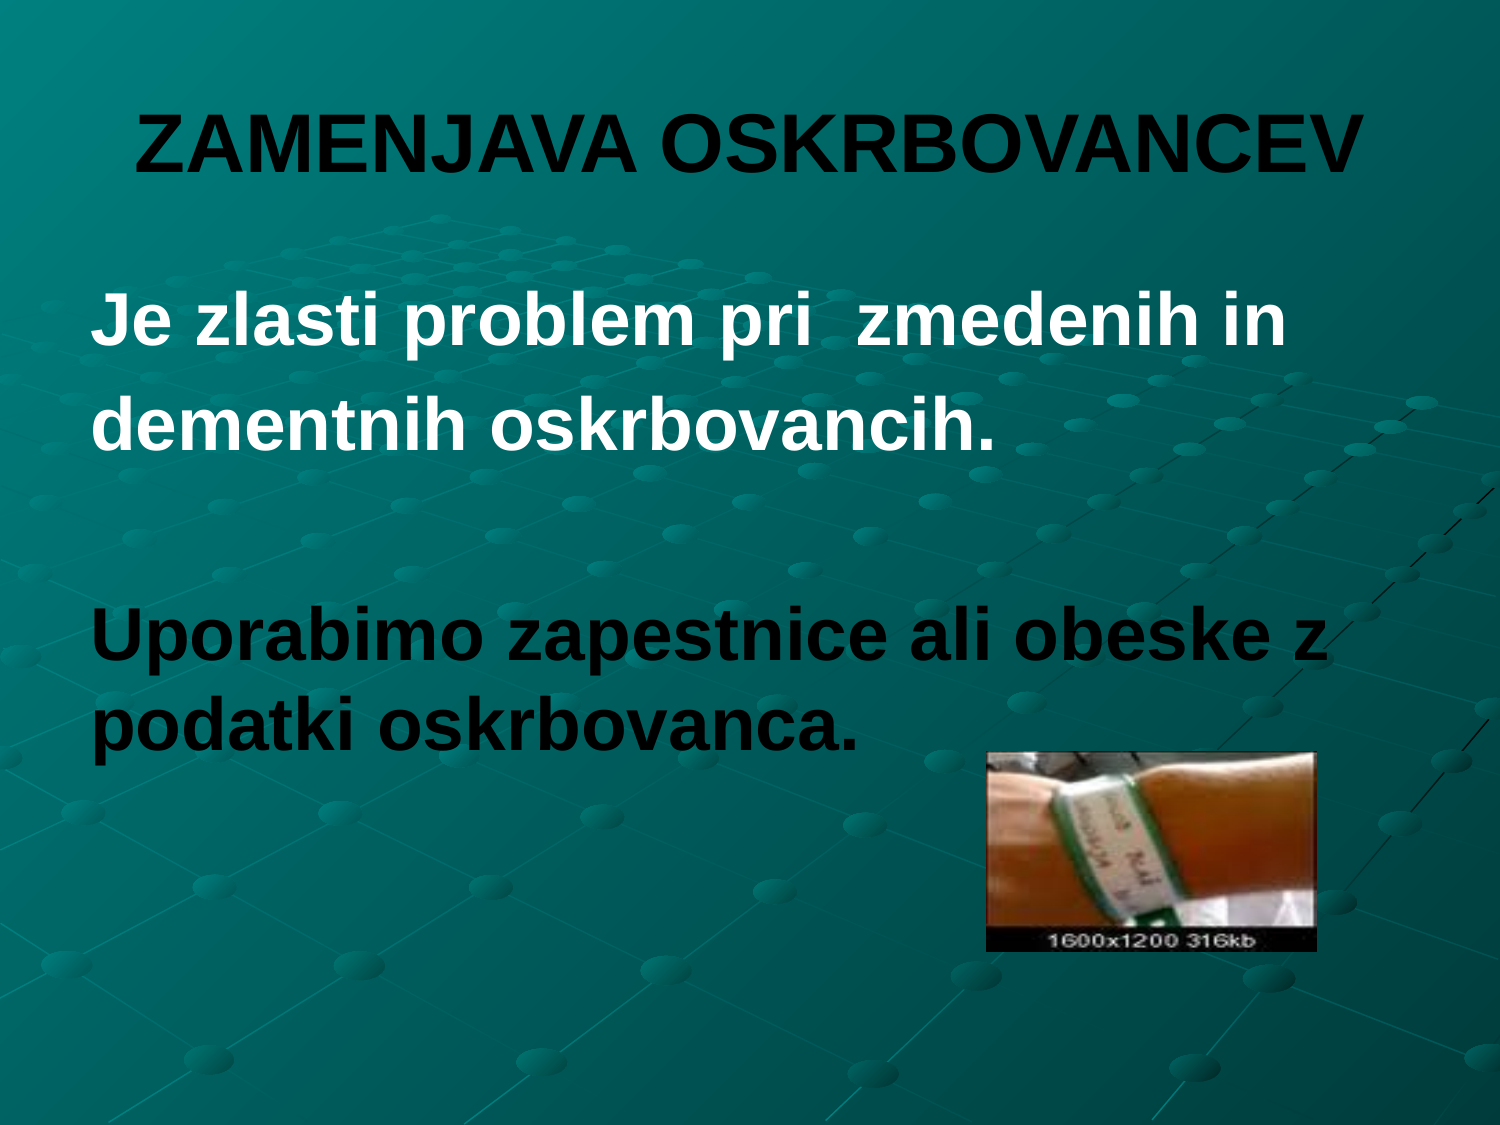

# ZAMENJAVA OSKRBOVANCEV
Je zlasti problem pri zmedenih in
dementnih oskrbovancih.
Uporabimo zapestnice ali obeske z podatki oskrbovanca.